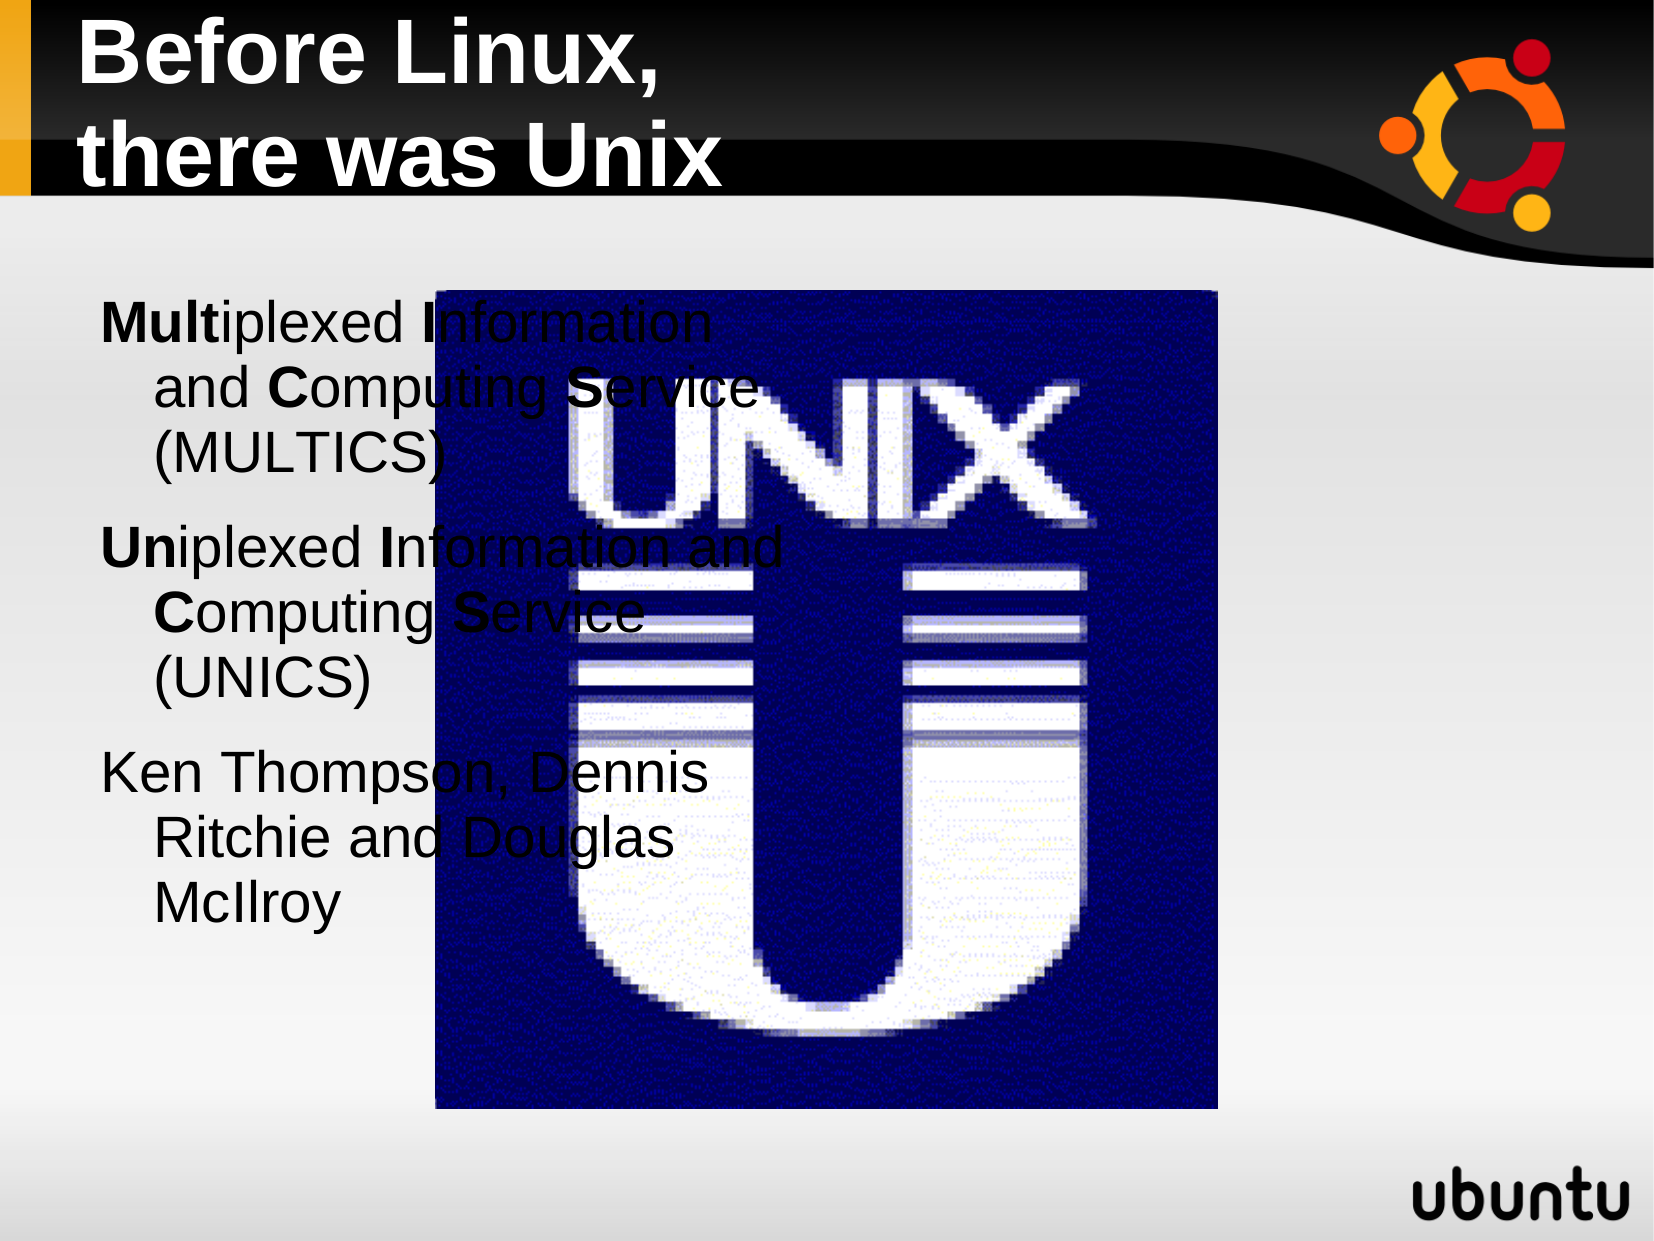

# Before Linux, there was Unix
Multiplexed Information and Computing Service (MULTICS)
Uniplexed Information and Computing Service (UNICS)
Ken Thompson, Dennis Ritchie and Douglas McIlroy